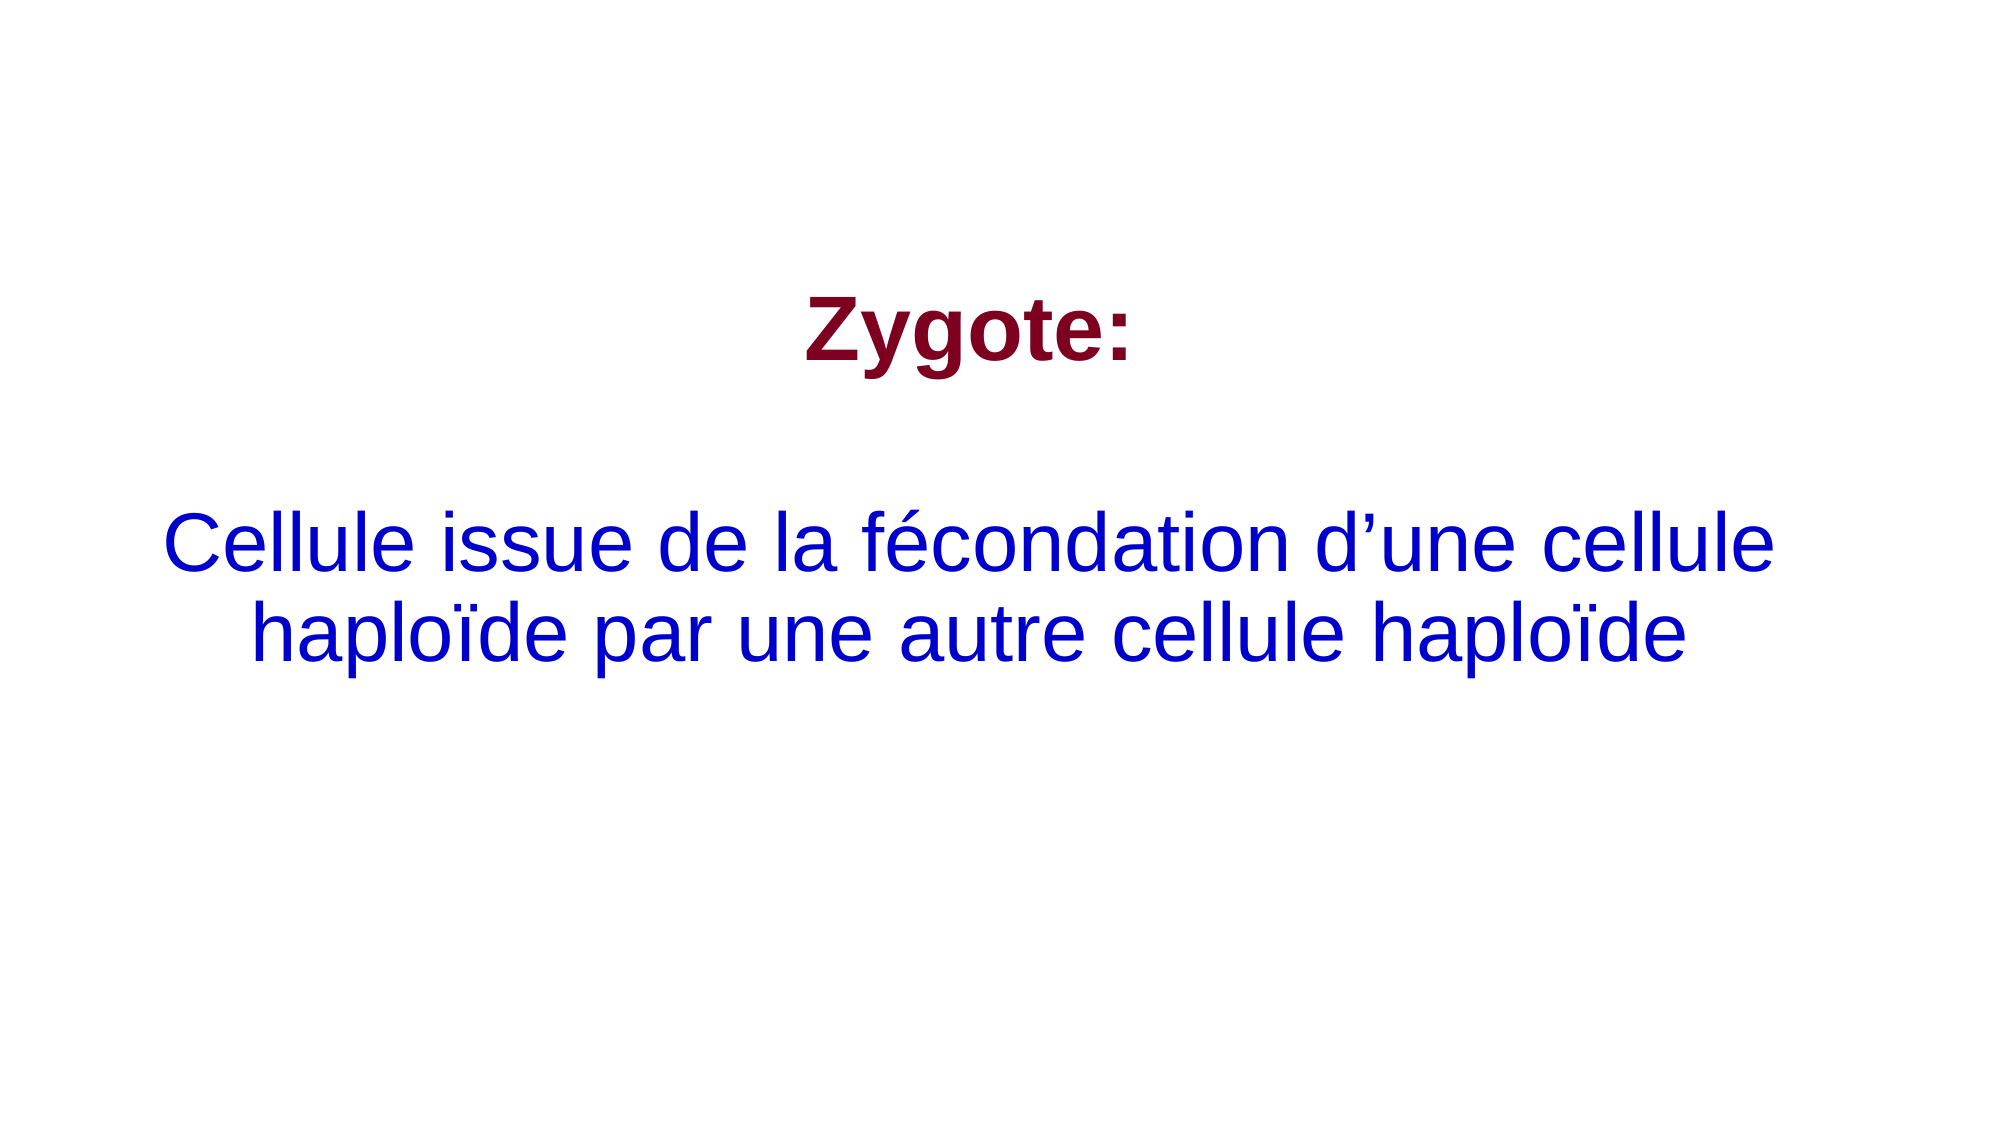

# Zygote:
Cellule issue de la fécondation d’une cellule haploïde par une autre cellule haploïde